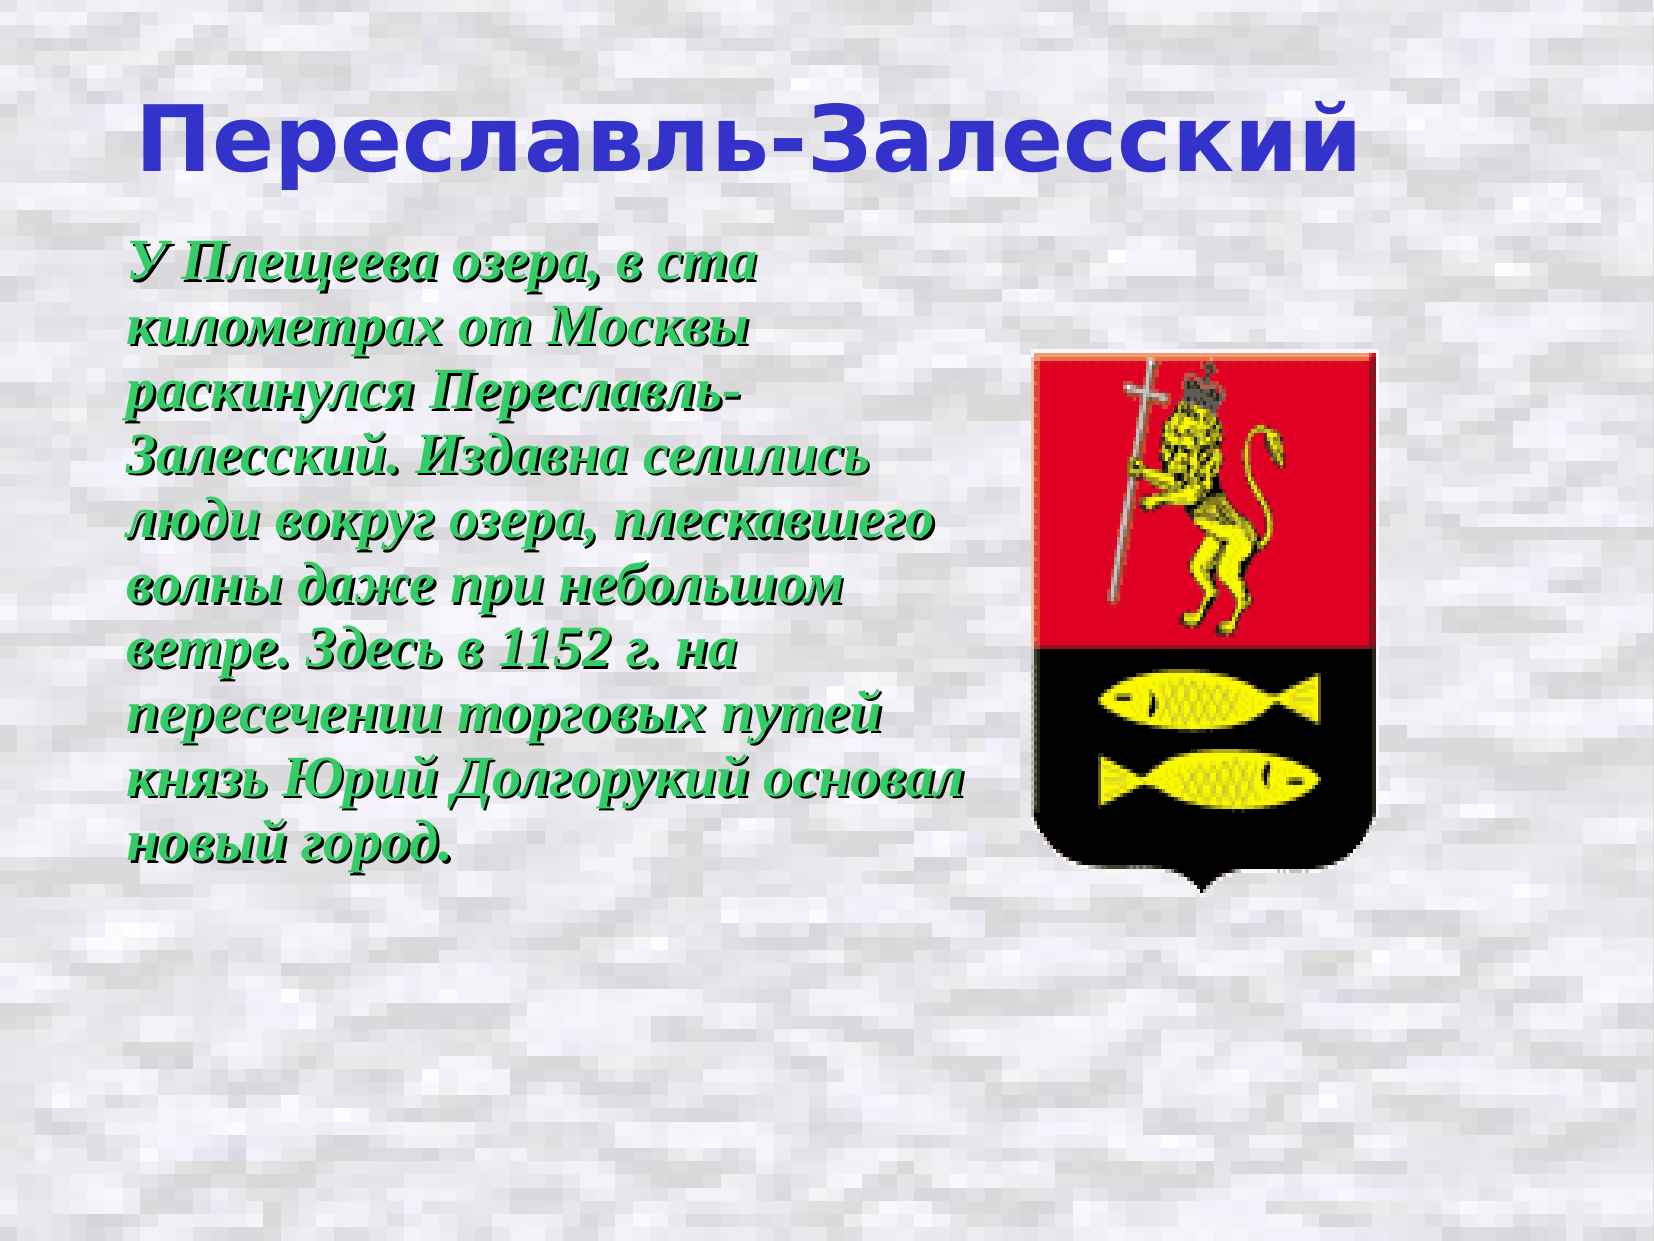

# Переславль-Залесский
У Плещеева озера, в ста километрах от Москвы раскинулся Переславль-Залесский. Издавна селились люди вокруг озера, плескавшего волны даже при небольшом ветре. Здесь в 1152 г. на пересечении торговых путей князь Юрий Долгорукий основал новый город.